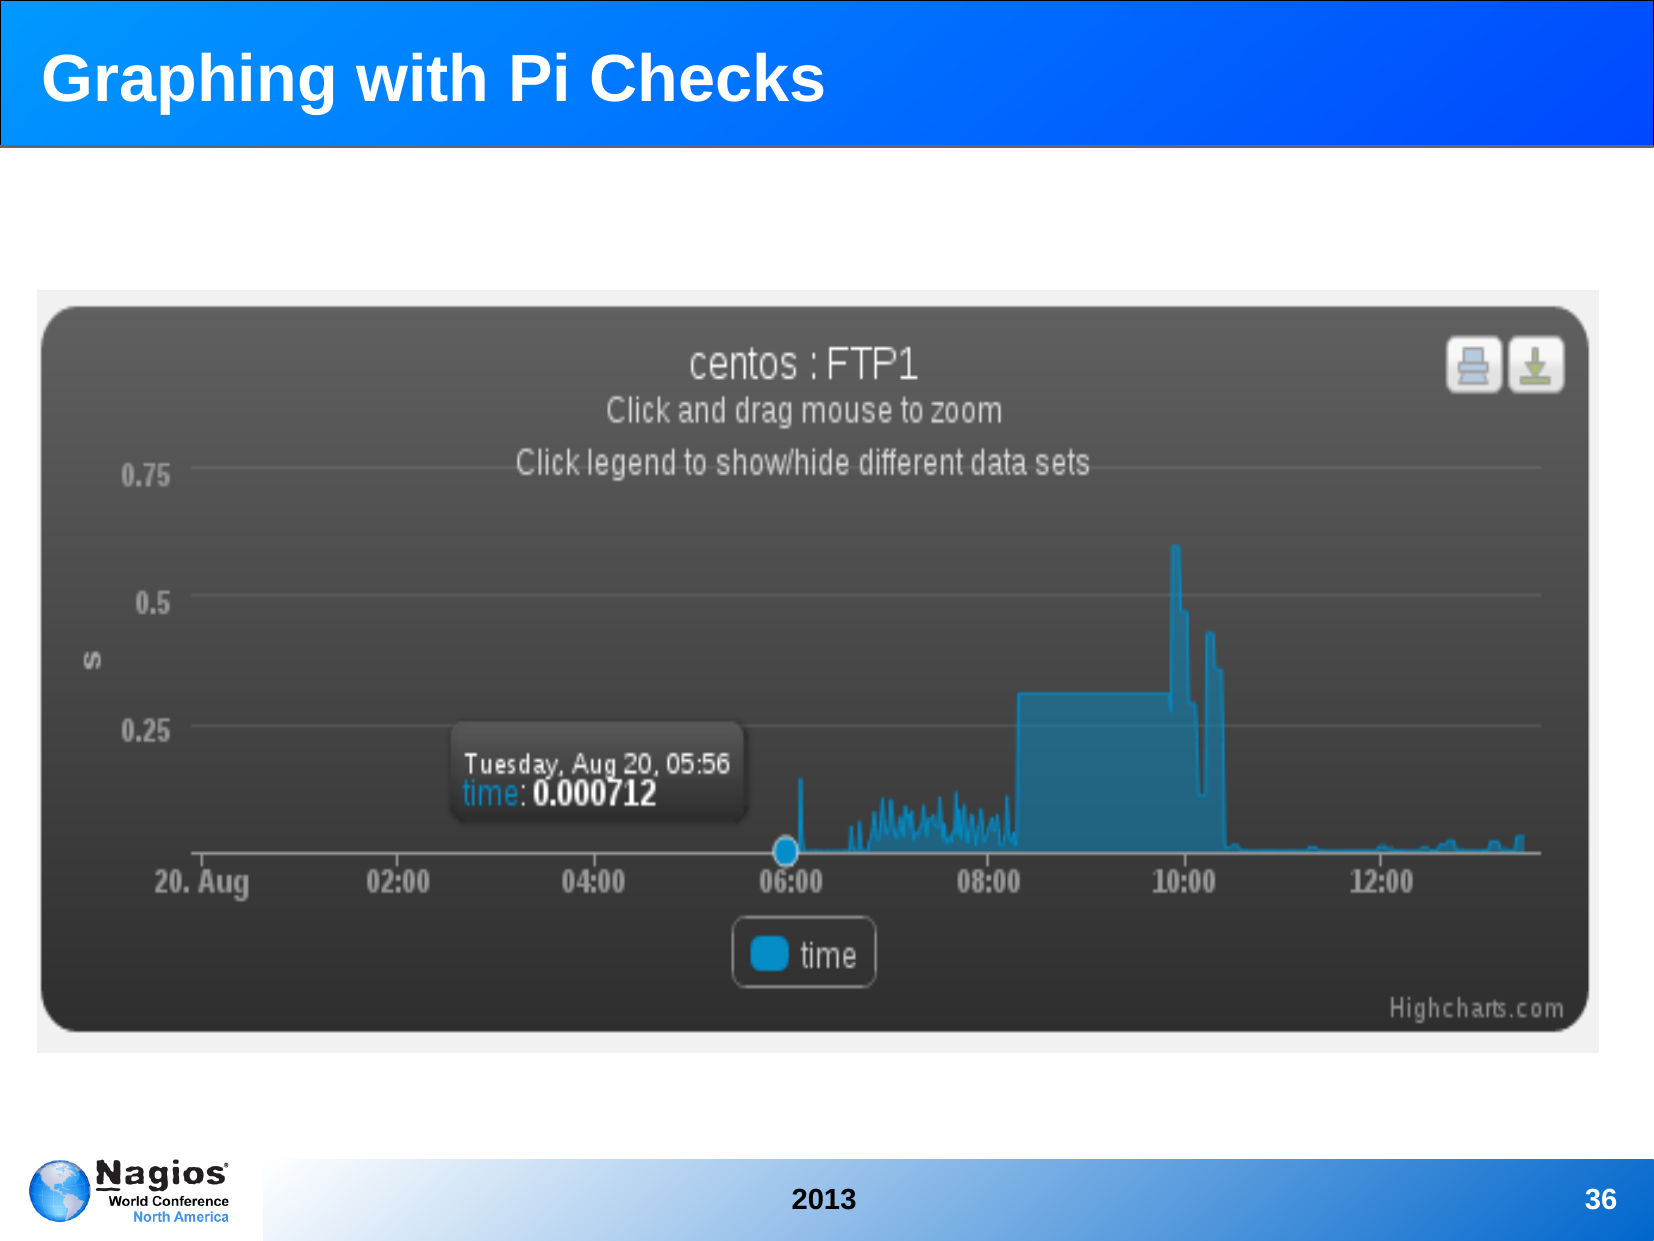

# Graphing with Pi Checks
2011
36